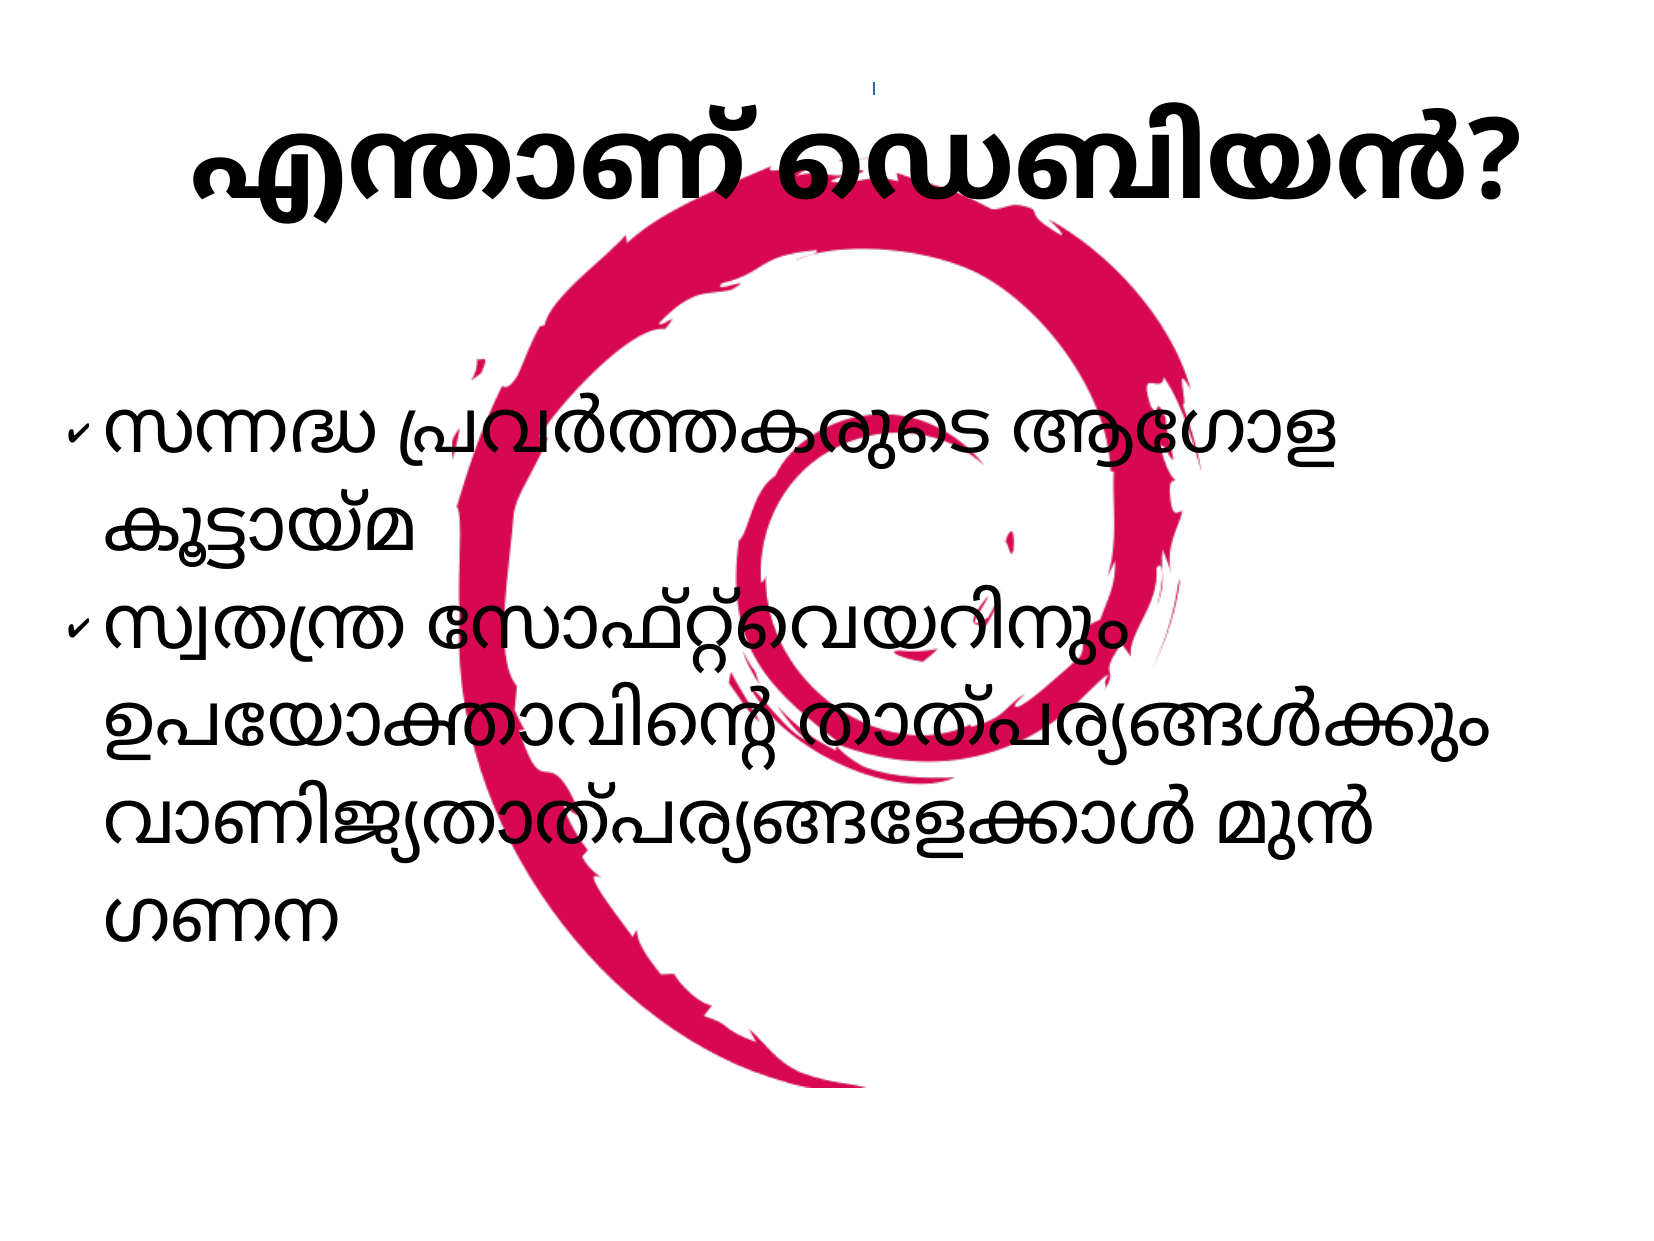

എന്താണ് ഡെബിയന്‍?
സന്നദ്ധ പ്രവര്‍ത്തകരുടെ ആഗോള കൂട്ടായ്മ
സ്വതന്ത്ര സോഫ്റ്റ്‌വെയറിനും ഉപയോക്താവിന്റെ താത്പര്യങ്ങള്‍ക്കും വാണിജ്യതാത്പര്യങ്ങളേക്കാള്‍ മുന്‍ഗണന